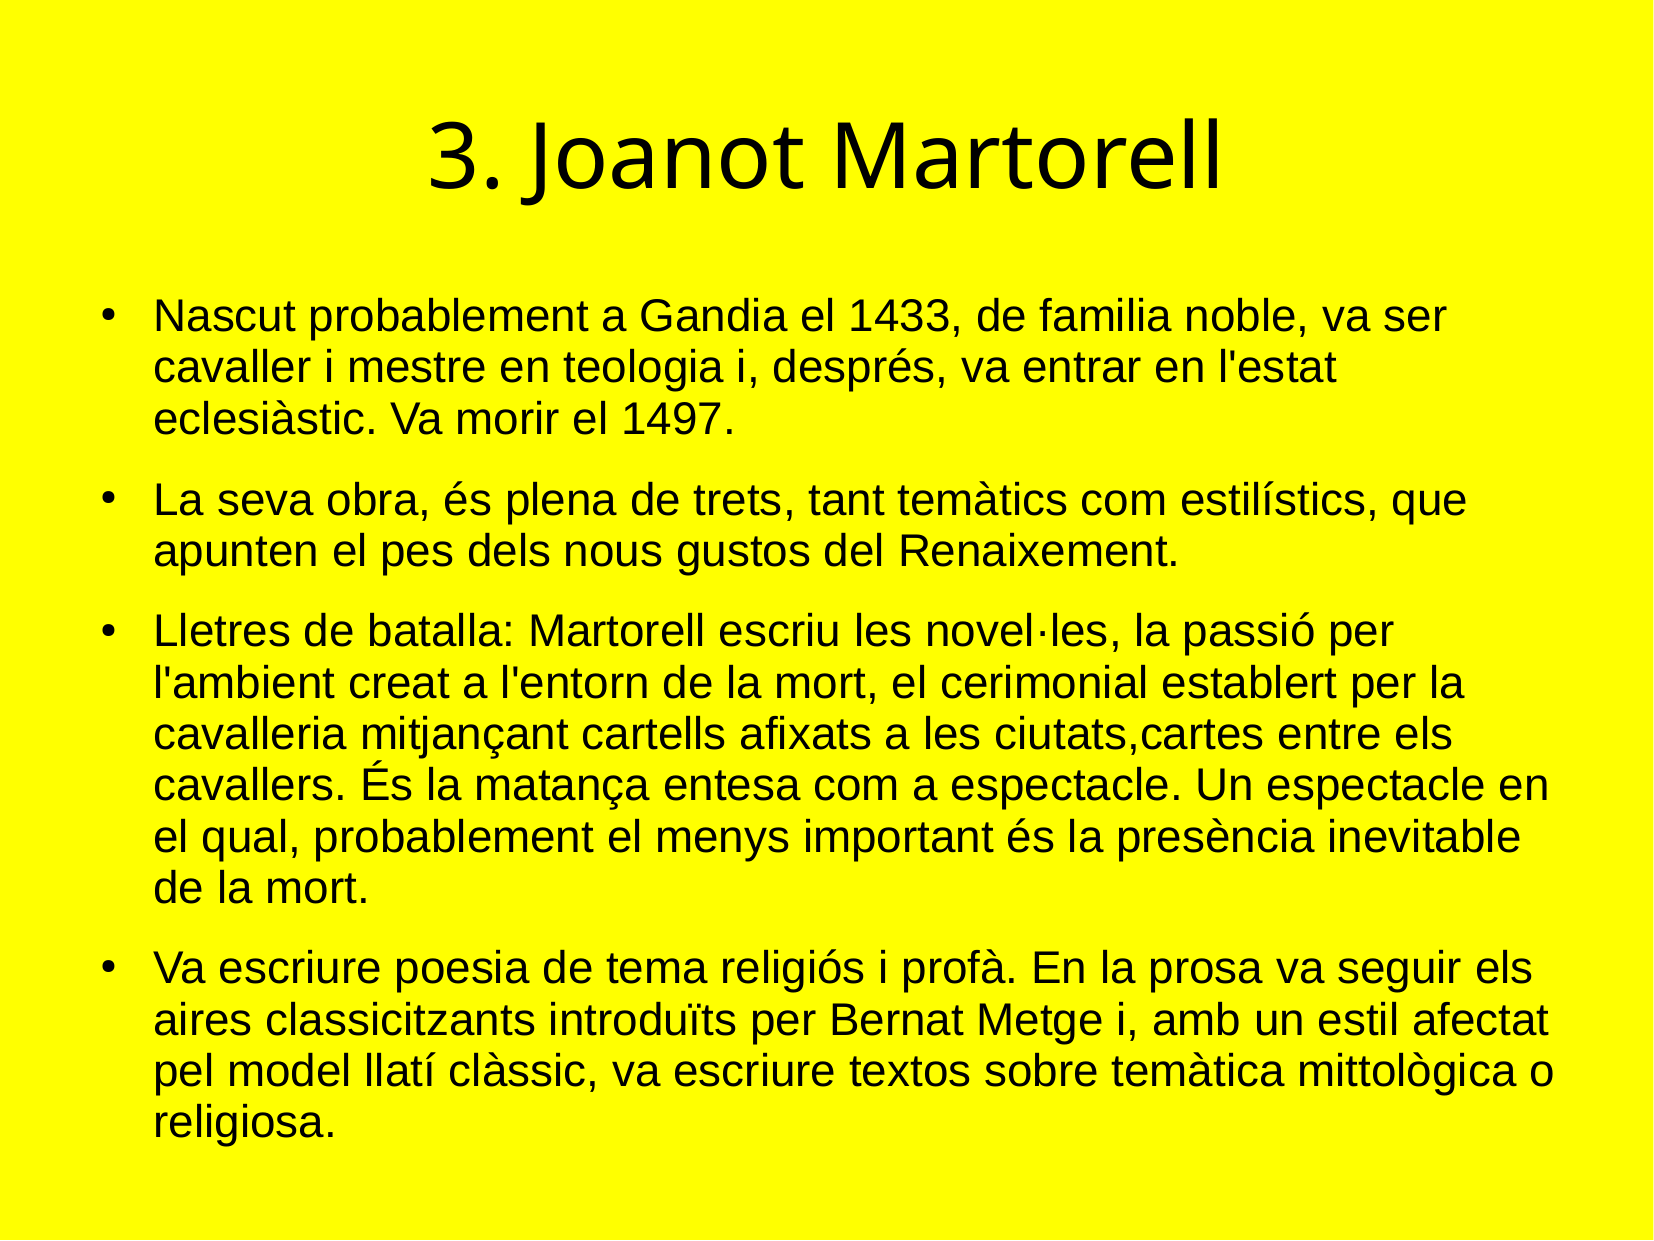

# 3. Joanot Martorell
Nascut probablement a Gandia el 1433, de familia noble, va ser cavaller i mestre en teologia i, després, va entrar en l'estat eclesiàstic. Va morir el 1497.
La seva obra, és plena de trets, tant temàtics com estilístics, que apunten el pes dels nous gustos del Renaixement.
Lletres de batalla: Martorell escriu les novel·les, la passió per l'ambient creat a l'entorn de la mort, el cerimonial establert per la cavalleria mitjançant cartells afixats a les ciutats,cartes entre els cavallers. És la matança entesa com a espectacle. Un espectacle en el qual, probablement el menys important és la presència inevitable de la mort.
Va escriure poesia de tema religiós i profà. En la prosa va seguir els aires classicitzants introduïts per Bernat Metge i, amb un estil afectat pel model llatí clàssic, va escriure textos sobre temàtica mittològica o religiosa.